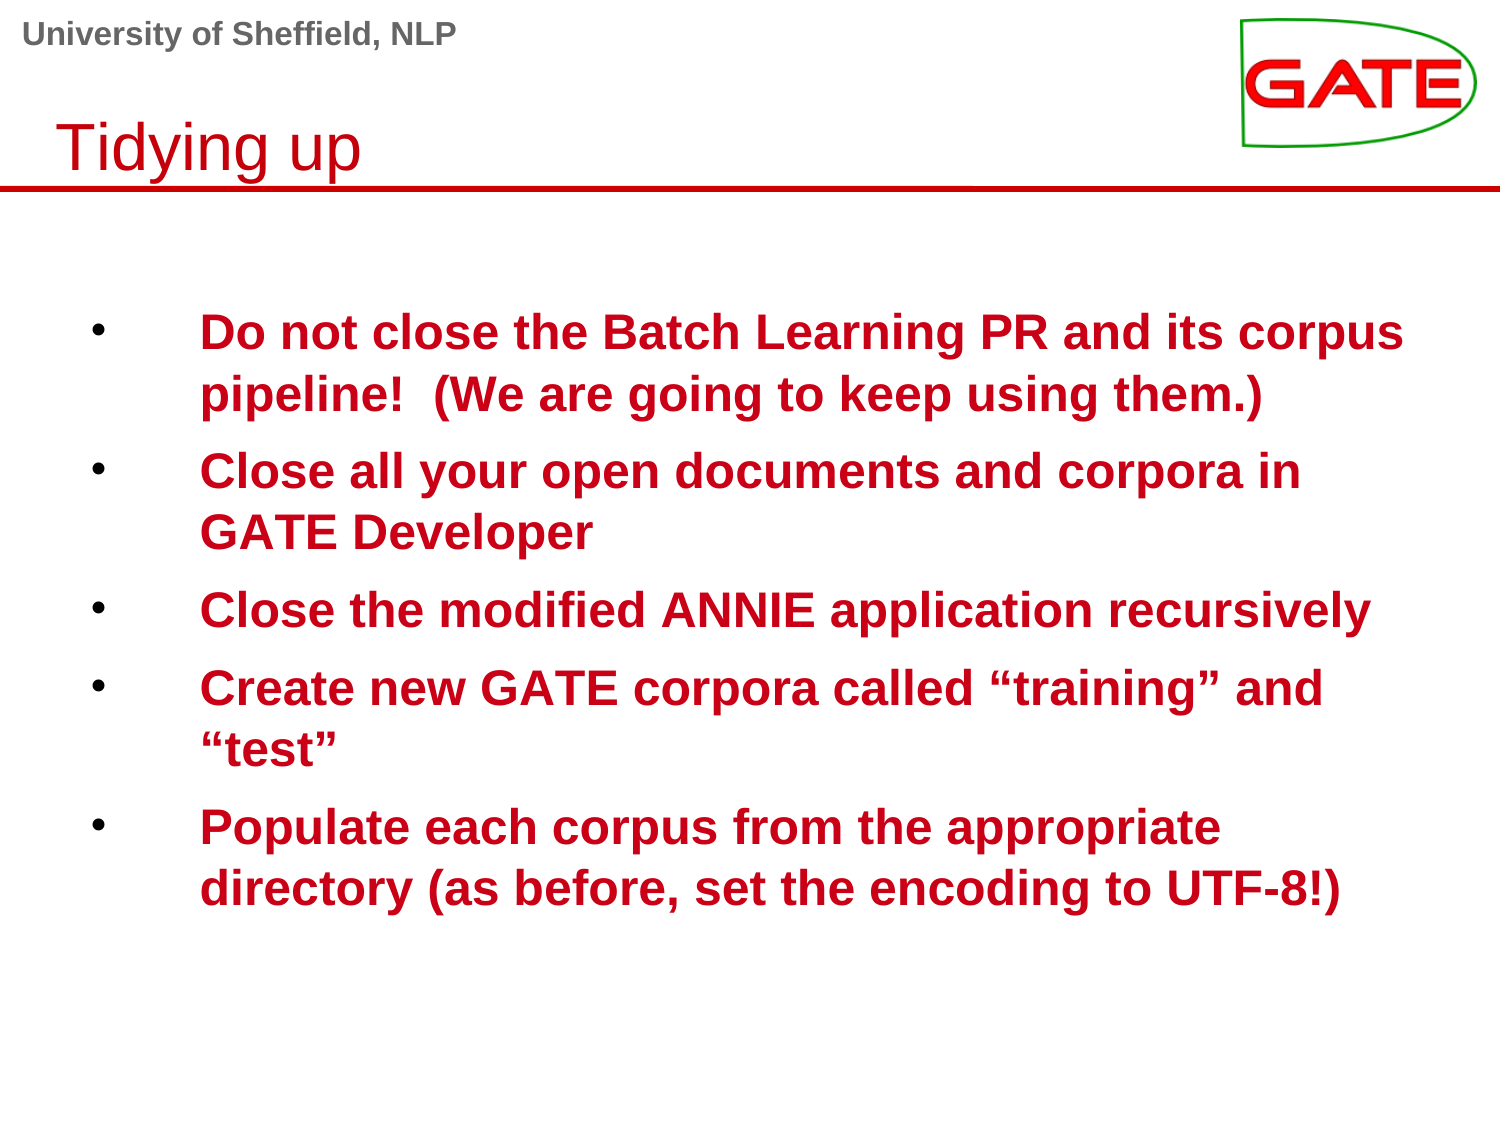

# Tidying up
Do not close the Batch Learning PR and its corpus pipeline! (We are going to keep using them.)
Close all your open documents and corpora in GATE Developer
Close the modified ANNIE application recursively
Create new GATE corpora called “training” and “test”
Populate each corpus from the appropriate directory (as before, set the encoding to UTF-8!)